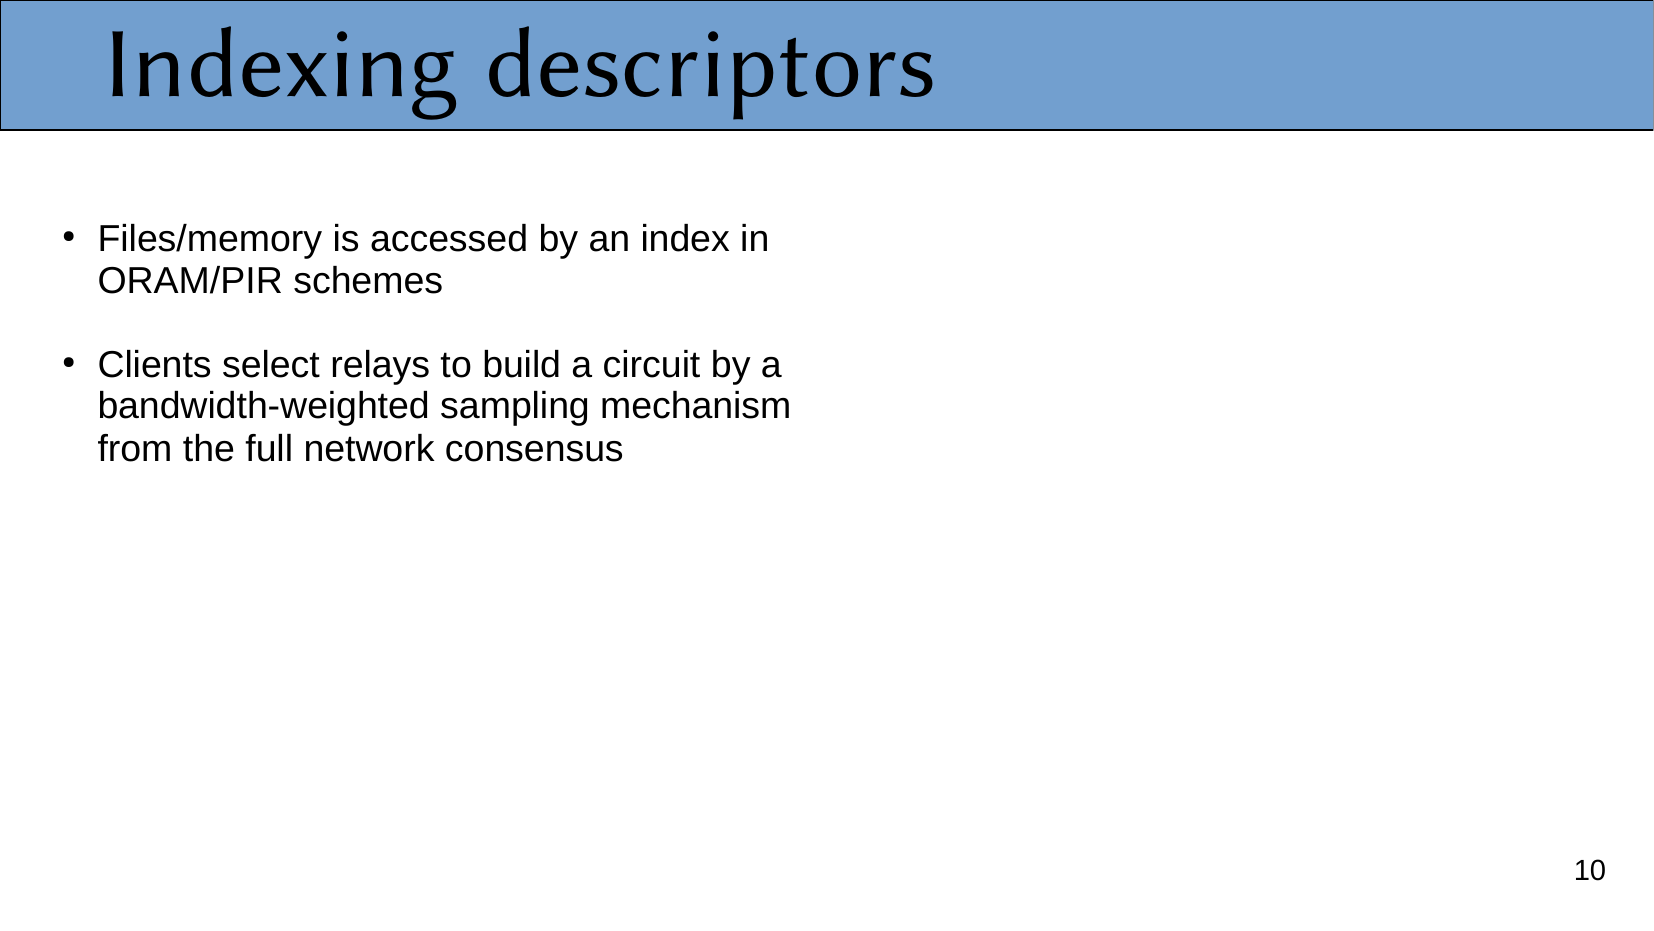

Indexing descriptors
Files/memory is accessed by an index in
ORAM/PIR schemes
Clients select relays to build a circuit by a
bandwidth-weighted sampling mechanism
from the full network consensus
10